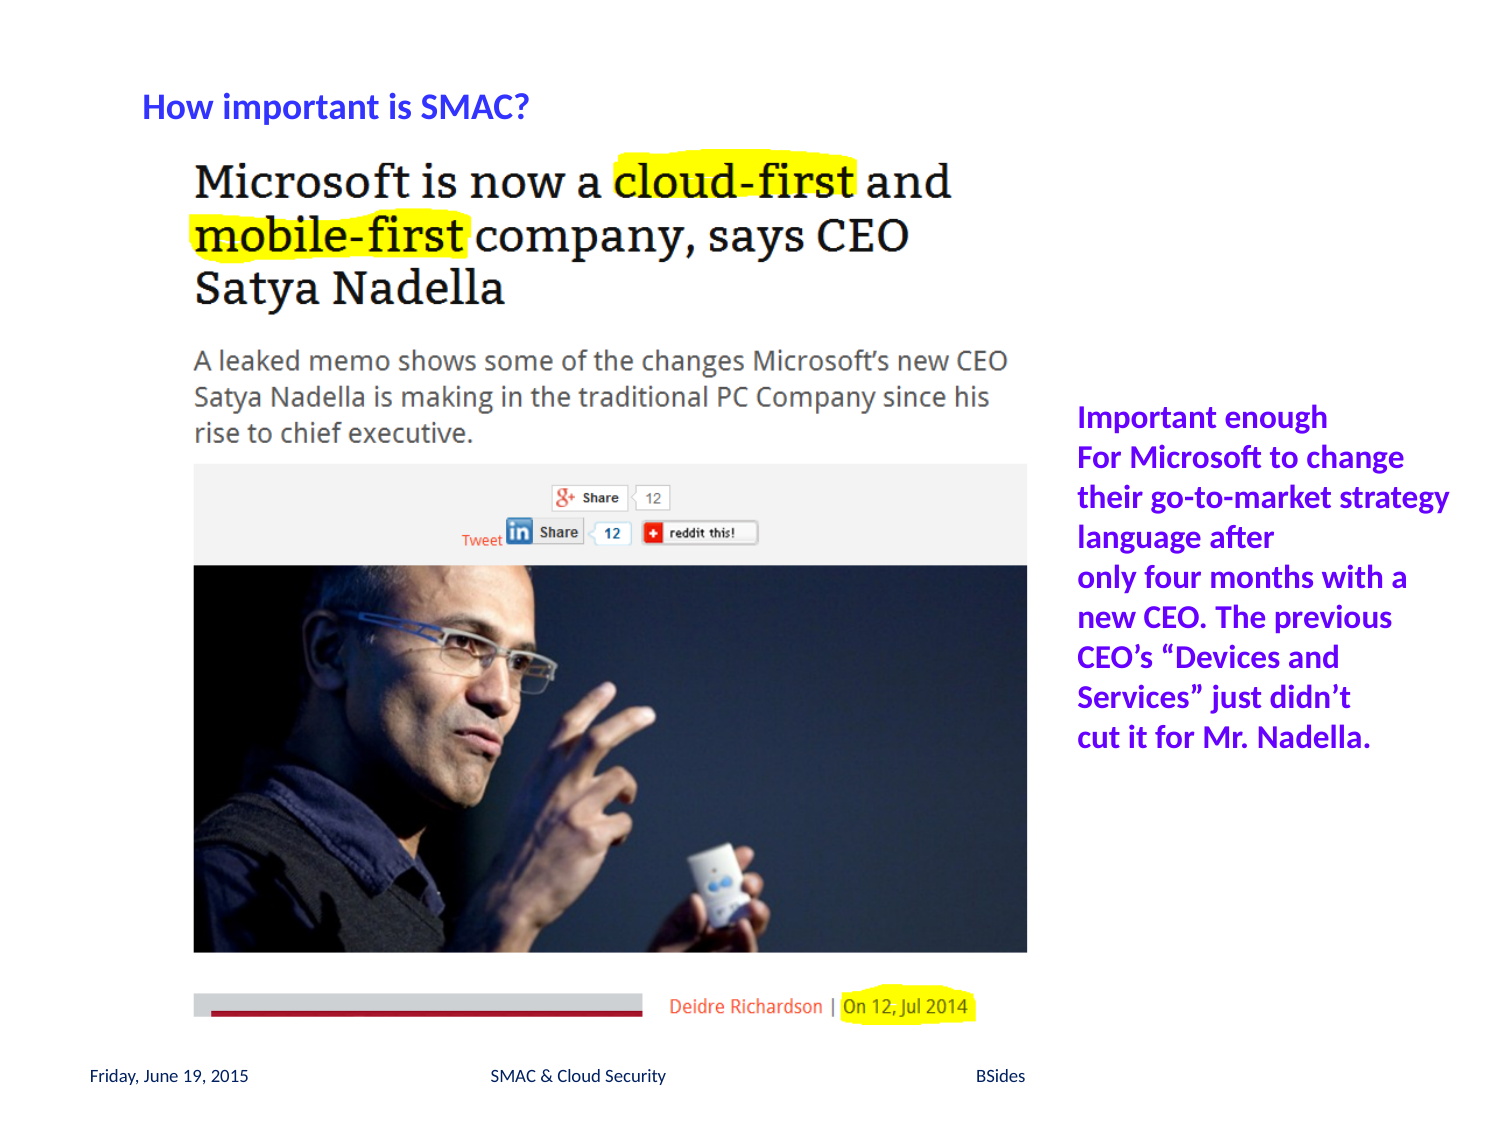

How important is SMAC?
Important enough
For Microsoft to change their go-to-market strategy language after
only four months with a new CEO. The previous CEO’s “Devices and
Services” just didn’t
cut it for Mr. Nadella.
Friday, June 19, 2015 SMAC & Cloud Security BSides